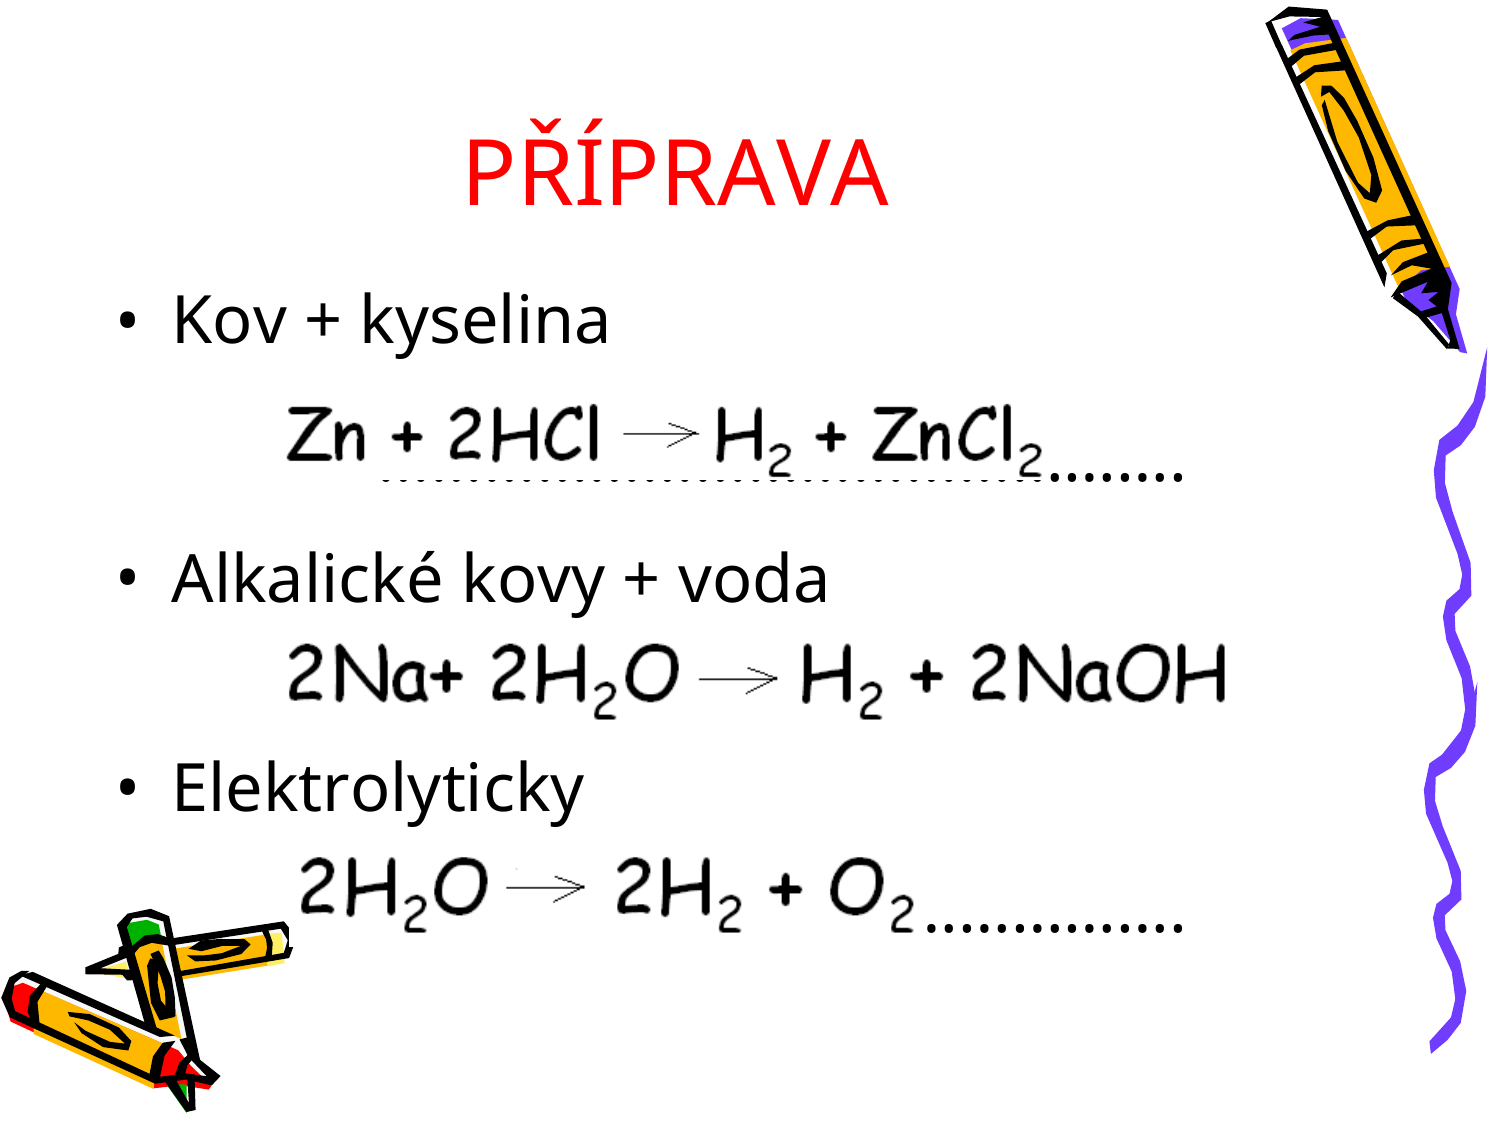

# PŘÍPRAVA
Kov + kyselina
		……………………………………….
Alkalické kovy + voda
		……………………………………….
Elektrolyticky
		……………………………………….